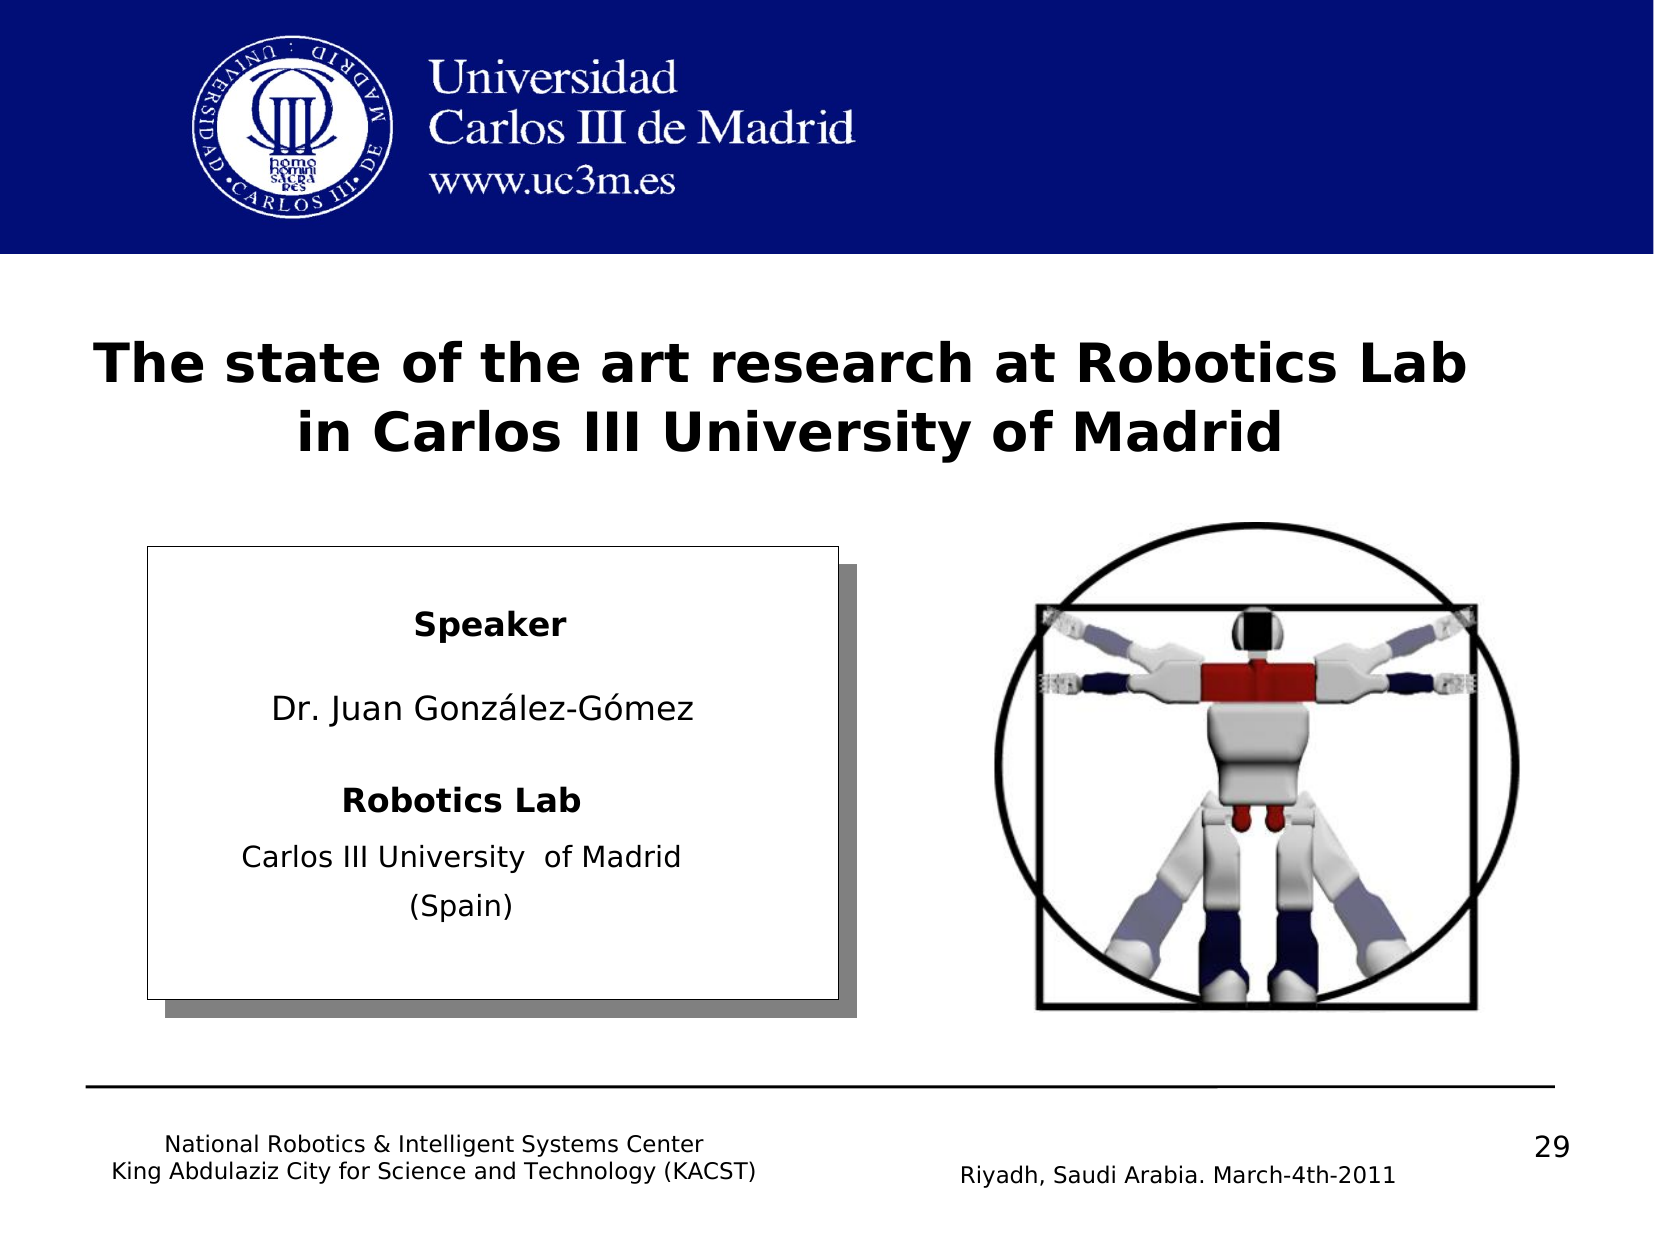

The state of the art research at Robotics Lab
in Carlos III University of Madrid
Speaker
Dr. Juan González-Gómez
Robotics Lab
Carlos III University of Madrid
(Spain)
National Robotics & Intelligent Systems Center
King Abdulaziz City for Science and Technology (KACST)
29
Riyadh, Saudi Arabia. March-4th-2011